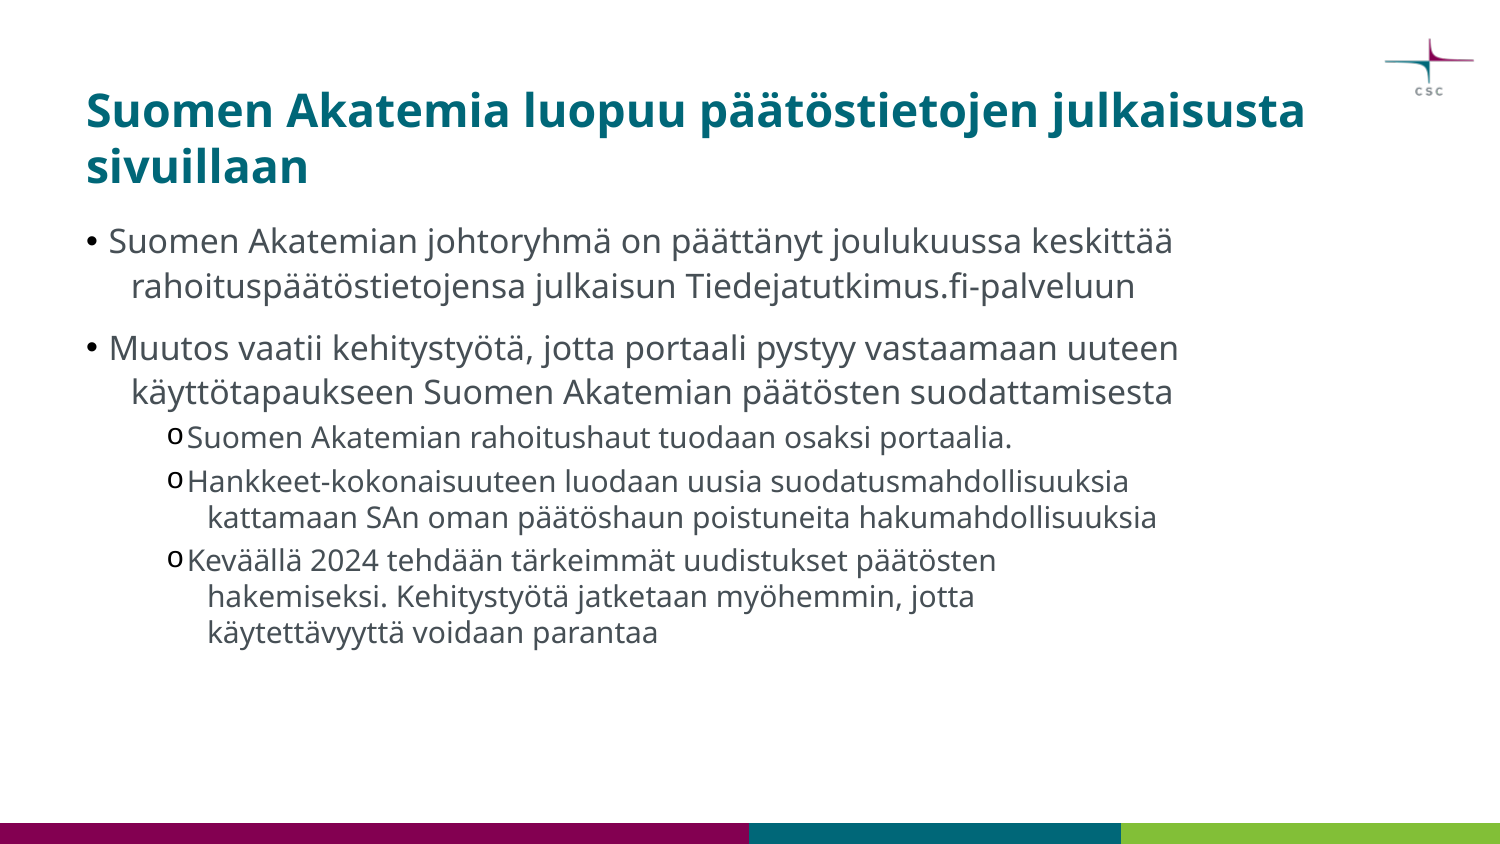

# Suomen Akatemia luopuu päätöstietojen julkaisusta sivuillaan
Suomen Akatemian johtoryhmä on päättänyt joulukuussa keskittää rahoituspäätöstietojensa julkaisun Tiedejatutkimus.fi-palveluun
Muutos vaatii kehitystyötä, jotta portaali pystyy vastaamaan uuteen käyttötapaukseen Suomen Akatemian päätösten suodattamisesta
Suomen Akatemian rahoitushaut tuodaan osaksi portaalia.
Hankkeet-kokonaisuuteen luodaan uusia suodatusmahdollisuuksia kattamaan SAn oman päätöshaun poistuneita hakumahdollisuuksia
Keväällä 2024 tehdään tärkeimmät uudistukset päätösten hakemiseksi. Kehitystyötä jatketaan myöhemmin, jotta käytettävyyttä voidaan parantaa